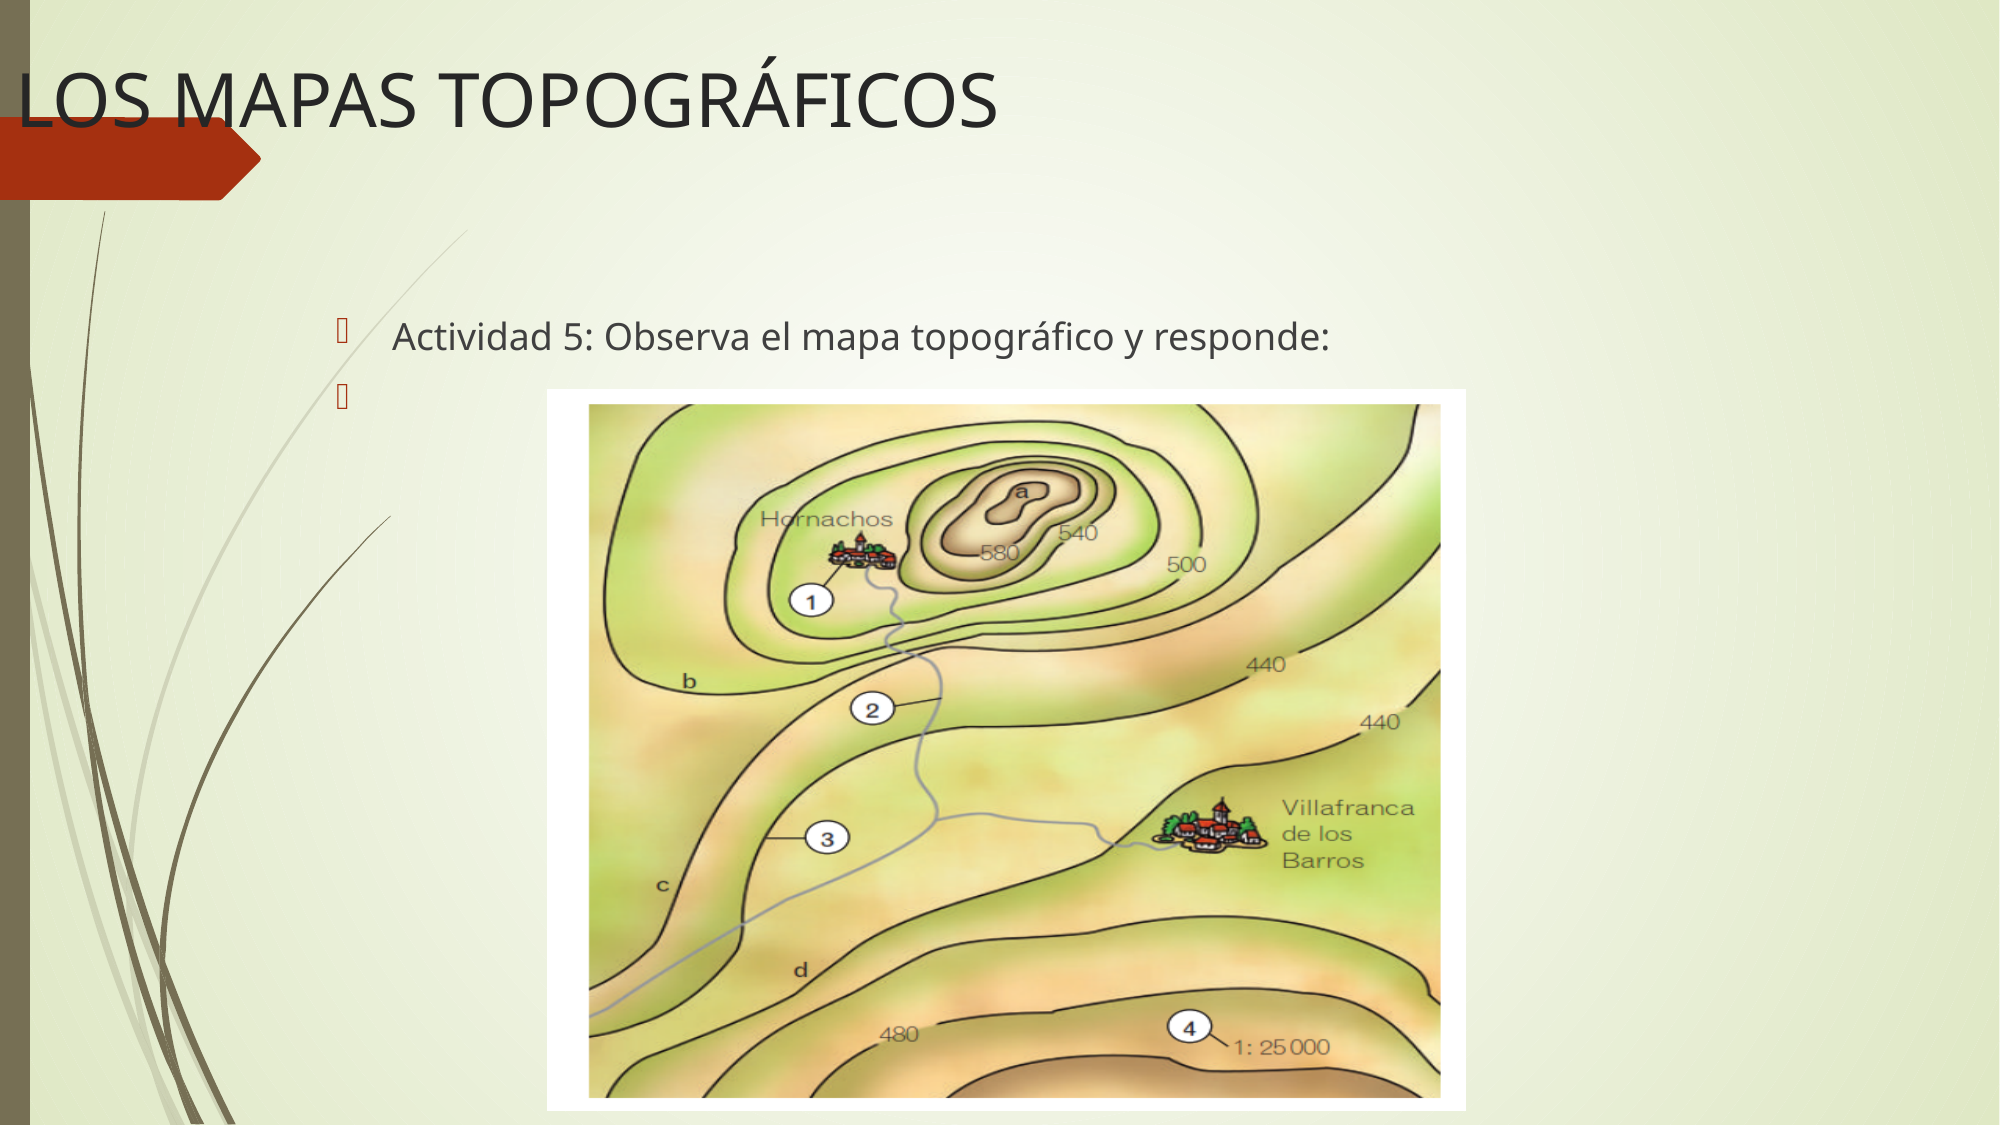

# LOS MAPAS TOPOGRÁFICOS
Actividad 5: Observa el mapa topográfico y responde: